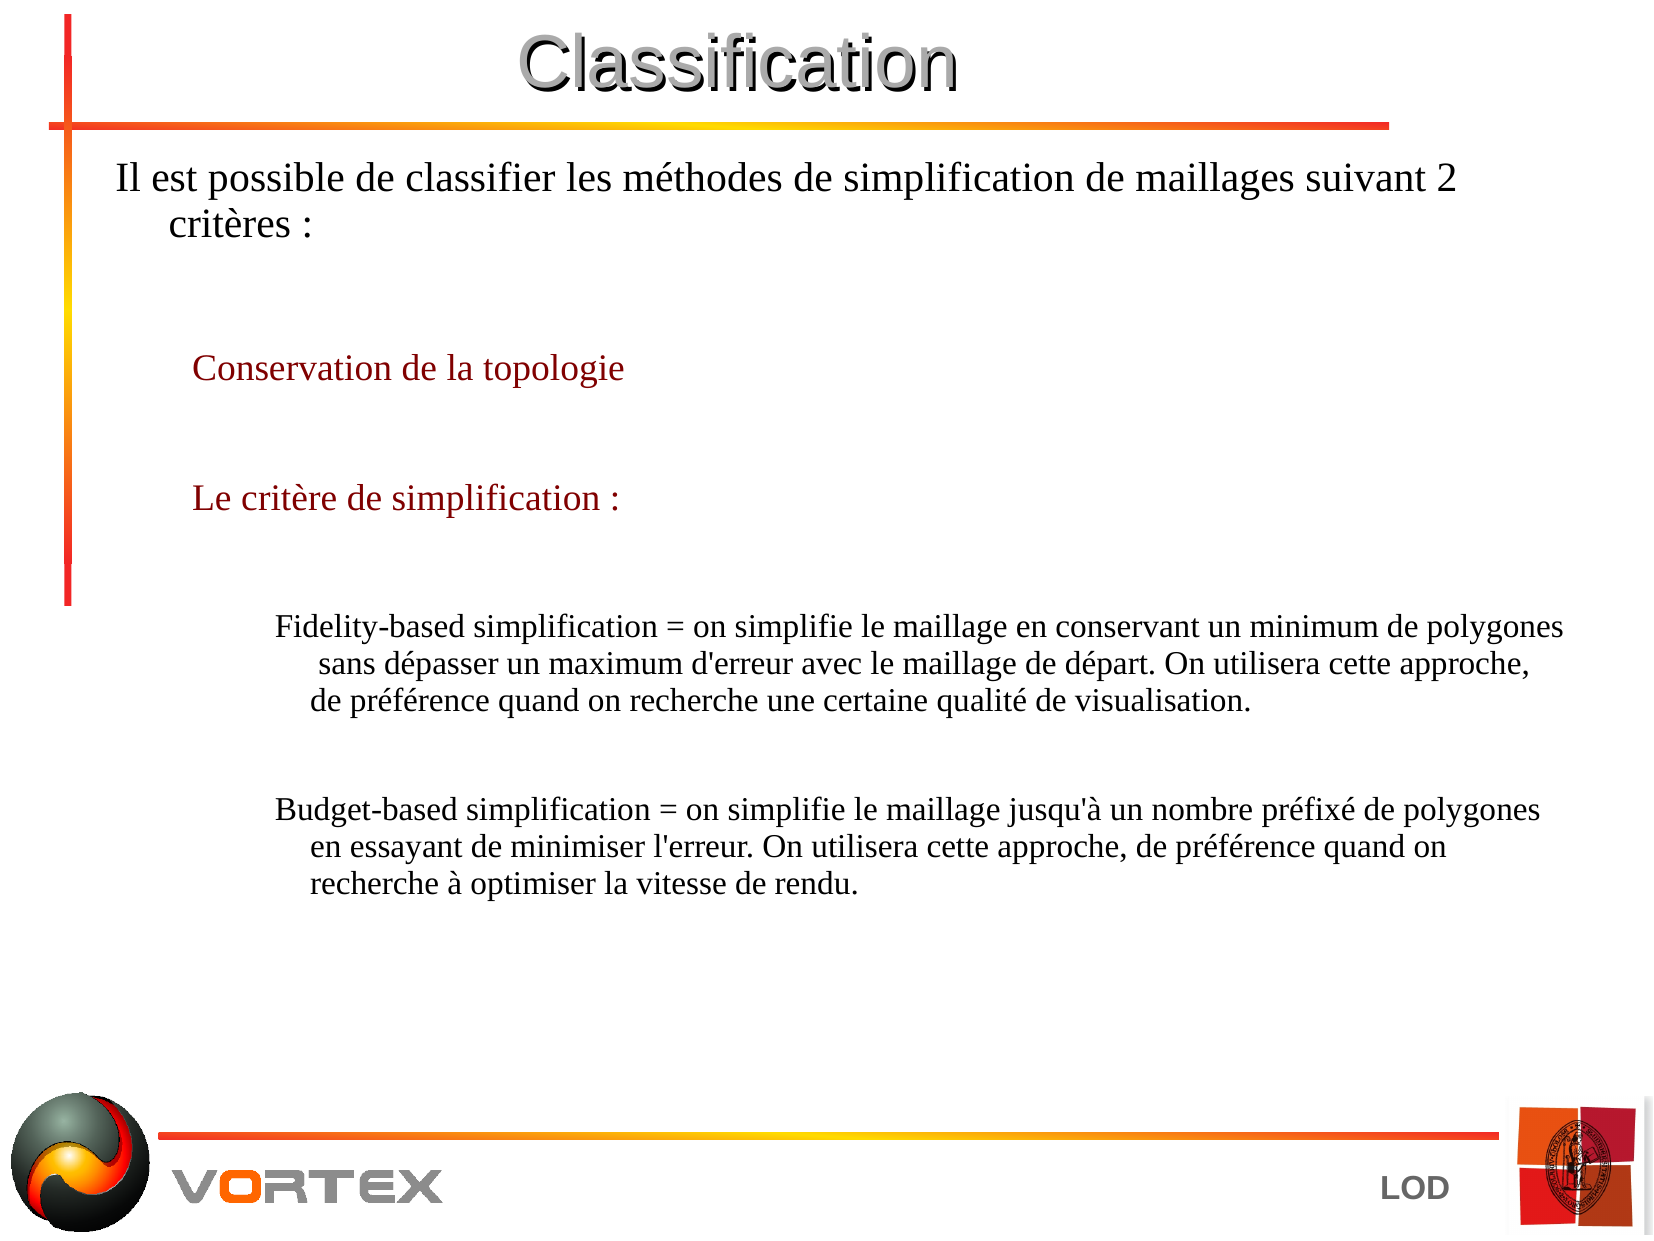

# Classification
Il est possible de classifier les méthodes de simplification de maillages suivant 2 critères :
Conservation de la topologie
Le critère de simplification :
Fidelity-based simplification = on simplifie le maillage en conservant un minimum de polygones sans dépasser un maximum d'erreur avec le maillage de départ. On utilisera cette approche, de préférence quand on recherche une certaine qualité de visualisation.
Budget-based simplification = on simplifie le maillage jusqu'à un nombre préfixé de polygones en essayant de minimiser l'erreur. On utilisera cette approche, de préférence quand on recherche à optimiser la vitesse de rendu.